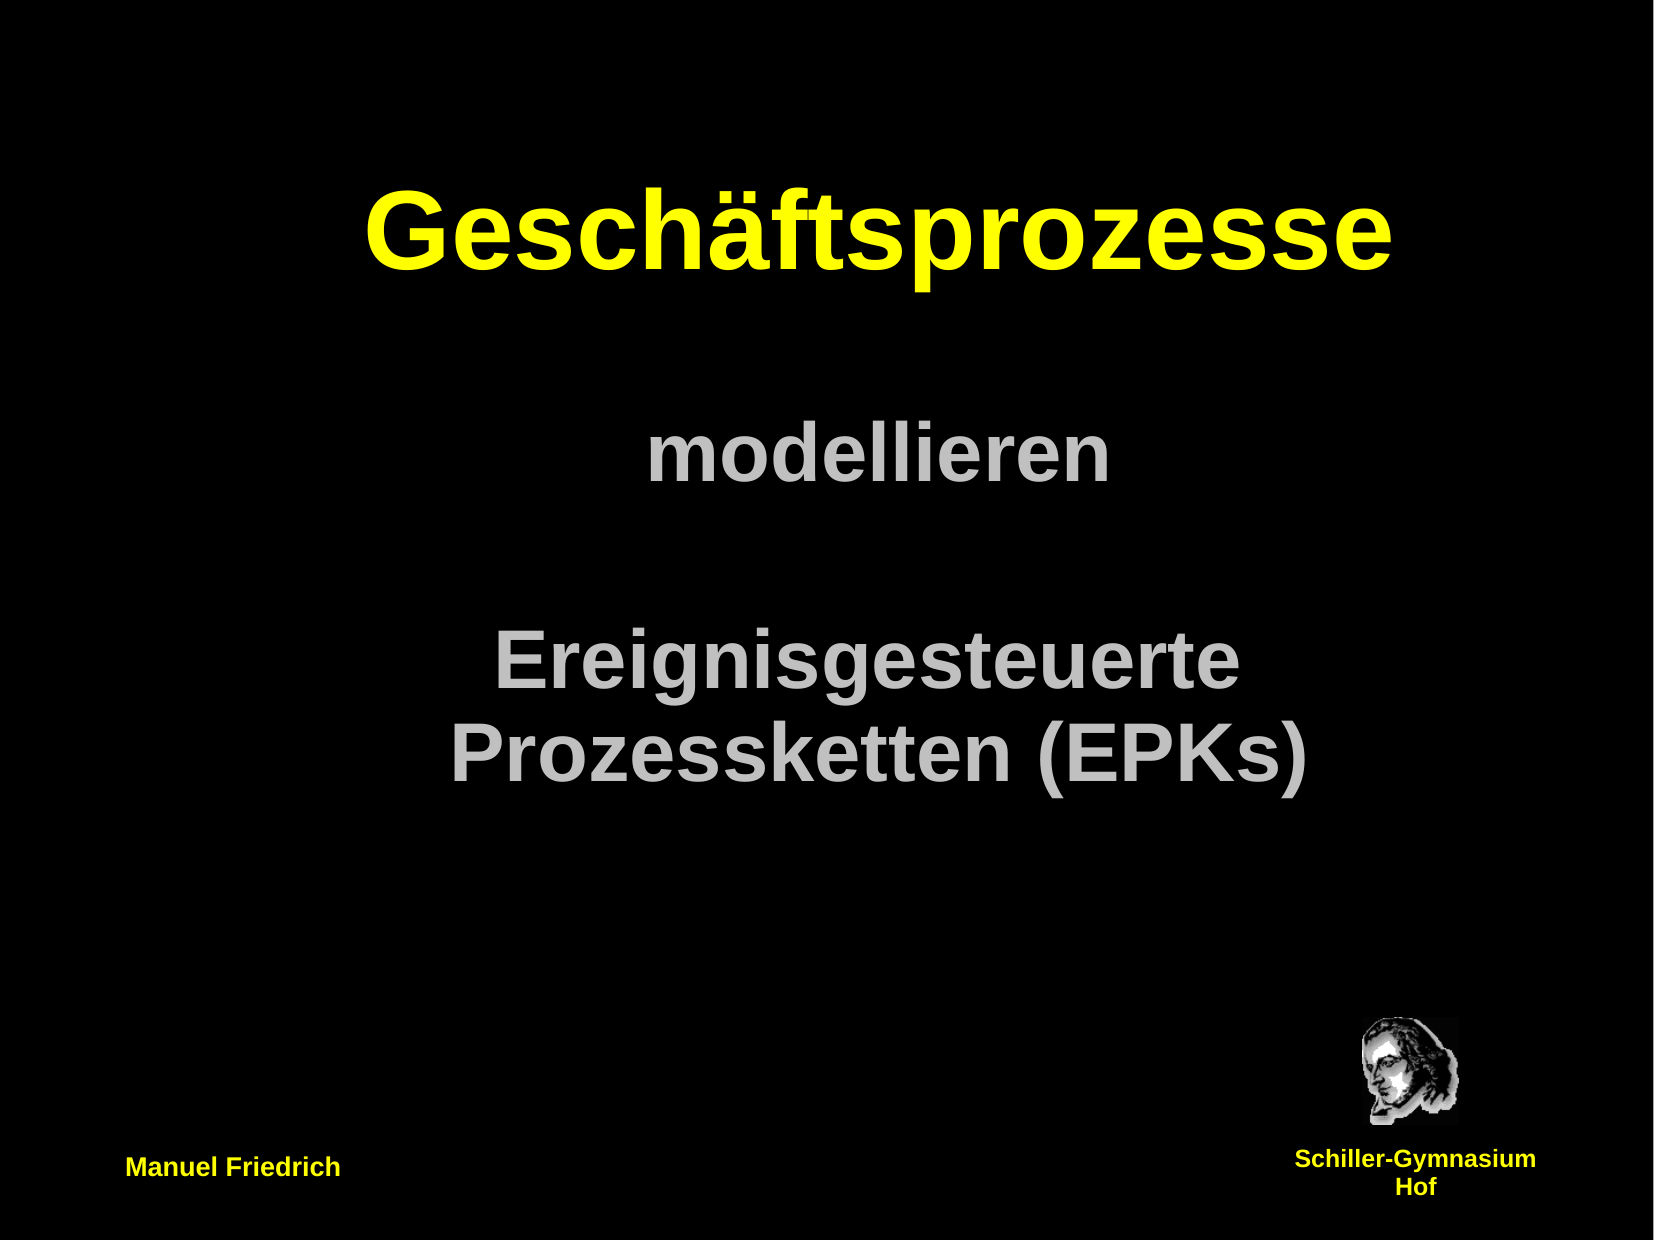

Geschäftsprozesse
modellieren
Ereignisgesteuerte
Prozessketten (EPKs)
Schiller-Gymnasium
Hof
Manuel Friedrich